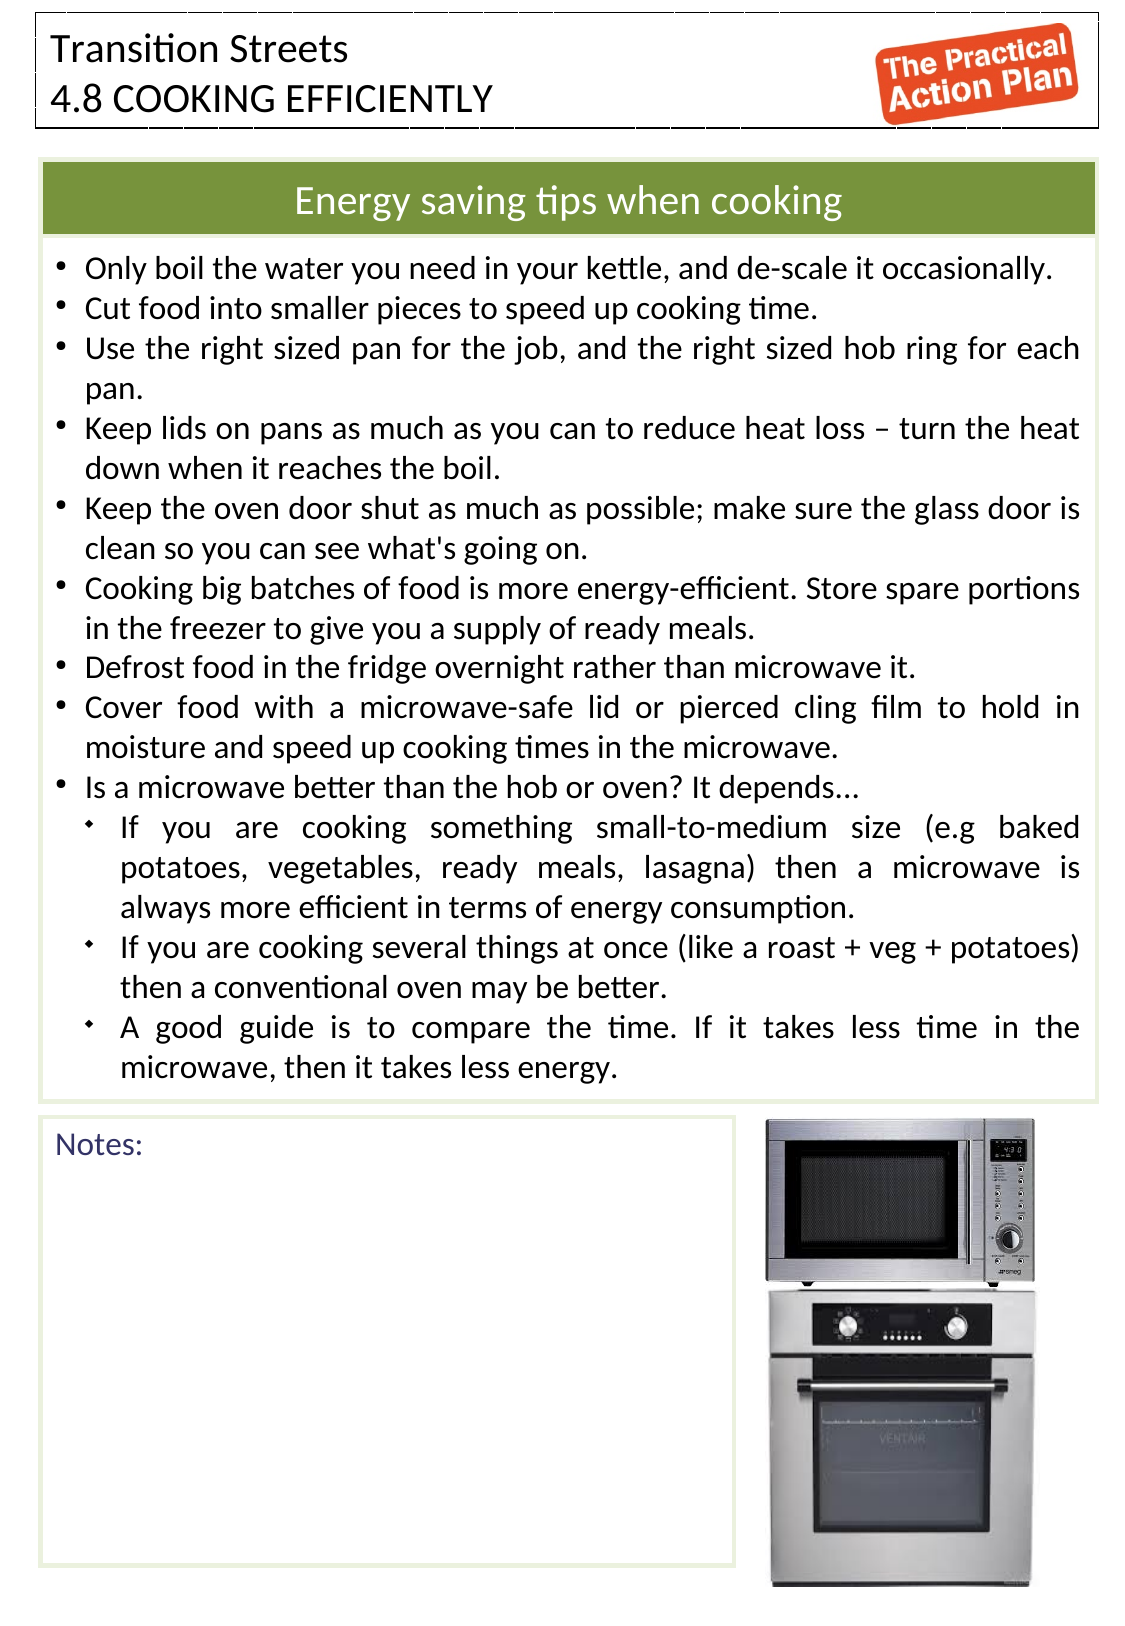

Transition Streets
4.8 COOKING EFFICIENTLY
Energy saving tips when cooking
Only boil the water you need in your kettle, and de-scale it occasionally.
Cut food into smaller pieces to speed up cooking time.
Use the right sized pan for the job, and the right sized hob ring for each pan.
Keep lids on pans as much as you can to reduce heat loss – turn the heat down when it reaches the boil.
Keep the oven door shut as much as possible; make sure the glass door is clean so you can see what's going on.
Cooking big batches of food is more energy-efficient. Store spare portions in the freezer to give you a supply of ready meals.
Defrost food in the fridge overnight rather than microwave it.
Cover food with a microwave-safe lid or pierced cling film to hold in moisture and speed up cooking times in the microwave.
Is a microwave better than the hob or oven? It depends...
If you are cooking something small-to-medium size (e.g baked potatoes, vegetables, ready meals, lasagna) then a microwave is always more efficient in terms of energy consumption.
If you are cooking several things at once (like a roast + veg + potatoes) then a conventional oven may be better.
A good guide is to compare the time. If it takes less time in the microwave, then it takes less energy.
Notes: